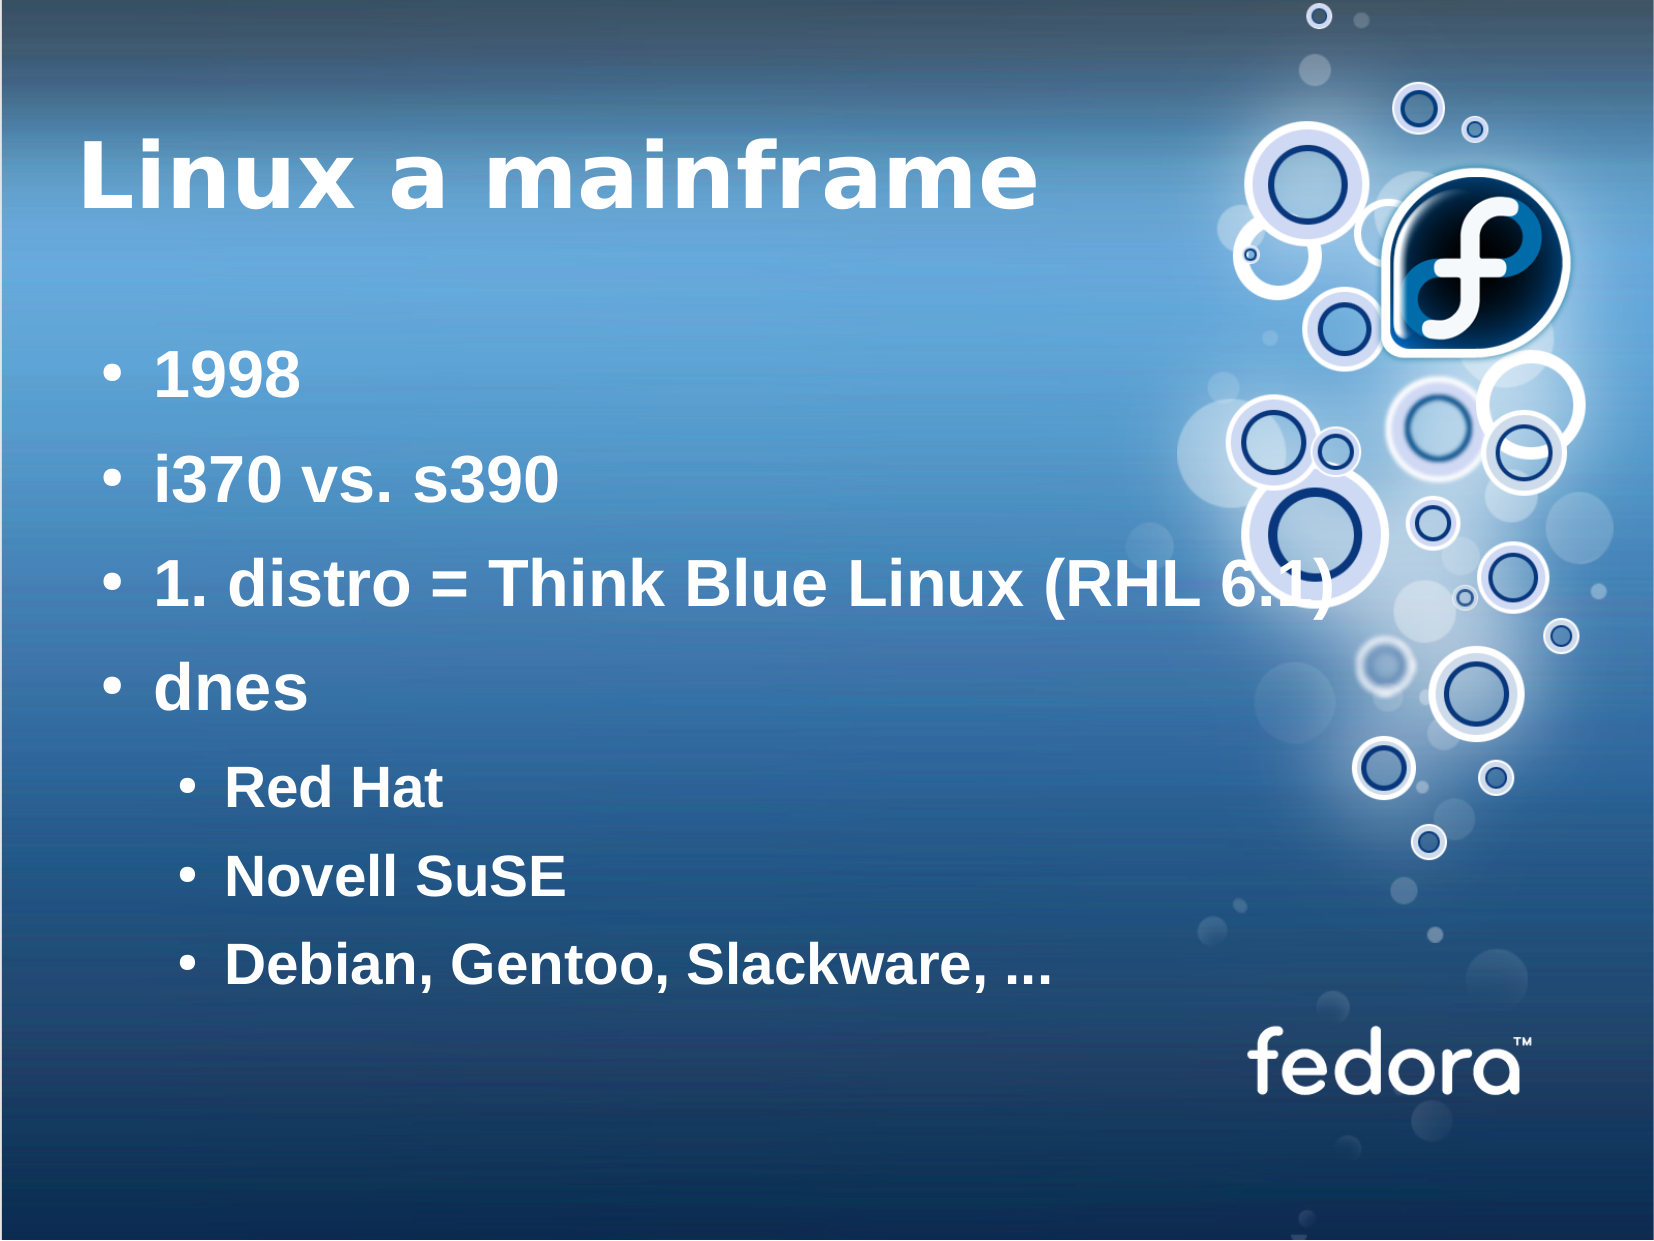

# Linux a mainframe
1998
i370 vs. s390
1. distro = Think Blue Linux (RHL 6.1)
dnes
Red Hat
Novell SuSE
Debian, Gentoo, Slackware, ...